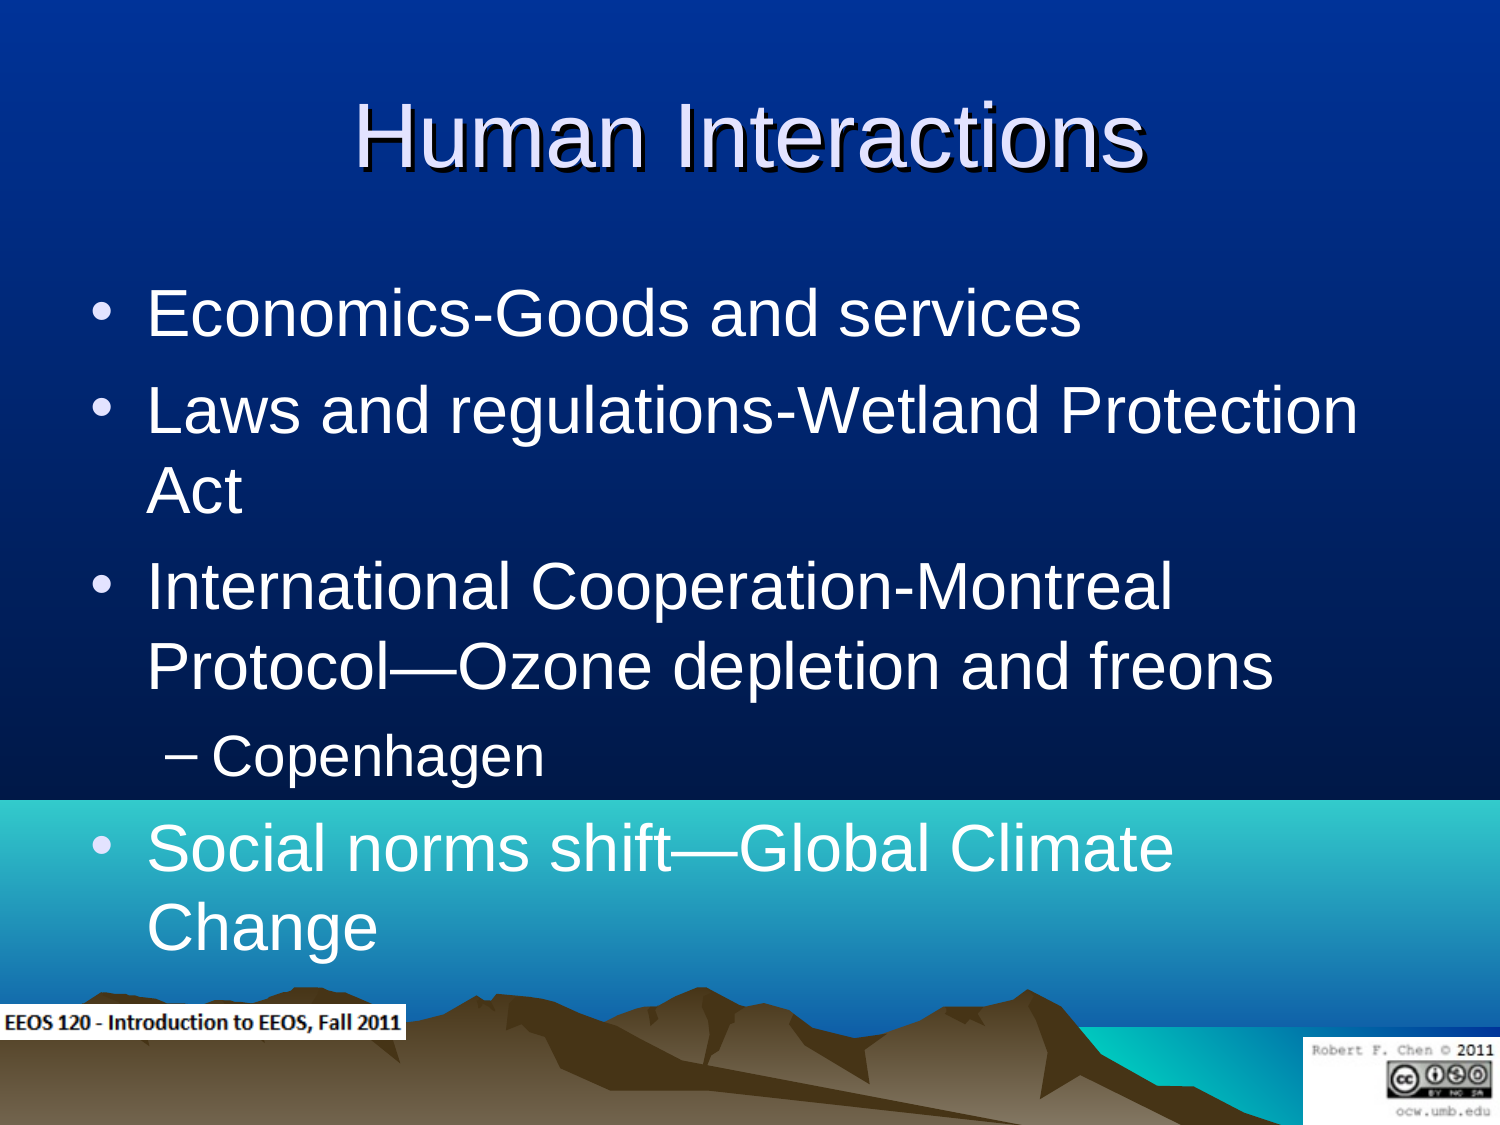

# Human Interactions
Economics-Goods and services
Laws and regulations-Wetland Protection Act
International Cooperation-Montreal Protocol—Ozone depletion and freons
Copenhagen
Social norms shift—Global Climate Change